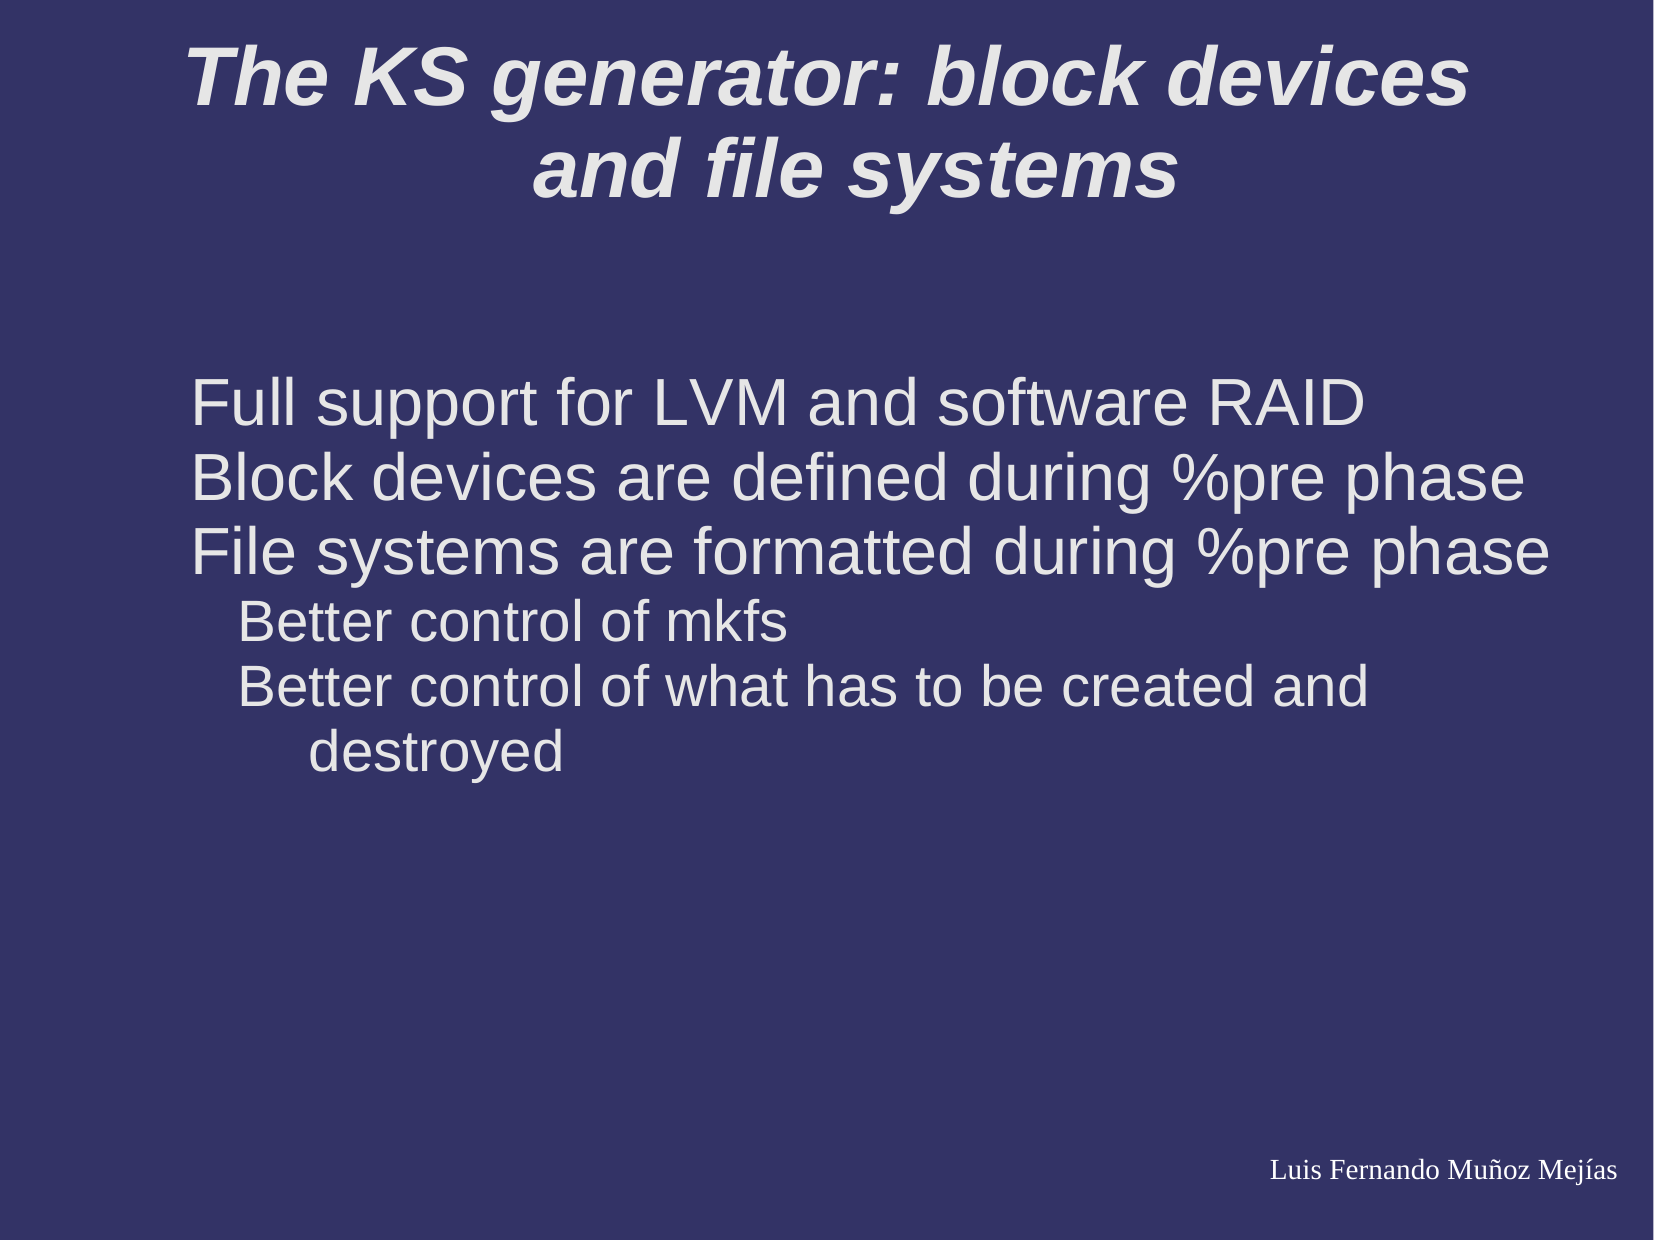

# The KS generator: block devices and file systems
Full support for LVM and software RAID
Block devices are defined during %pre phase
File systems are formatted during %pre phase
Better control of mkfs
Better control of what has to be created and destroyed
Luis Fernando Muñoz Mejías